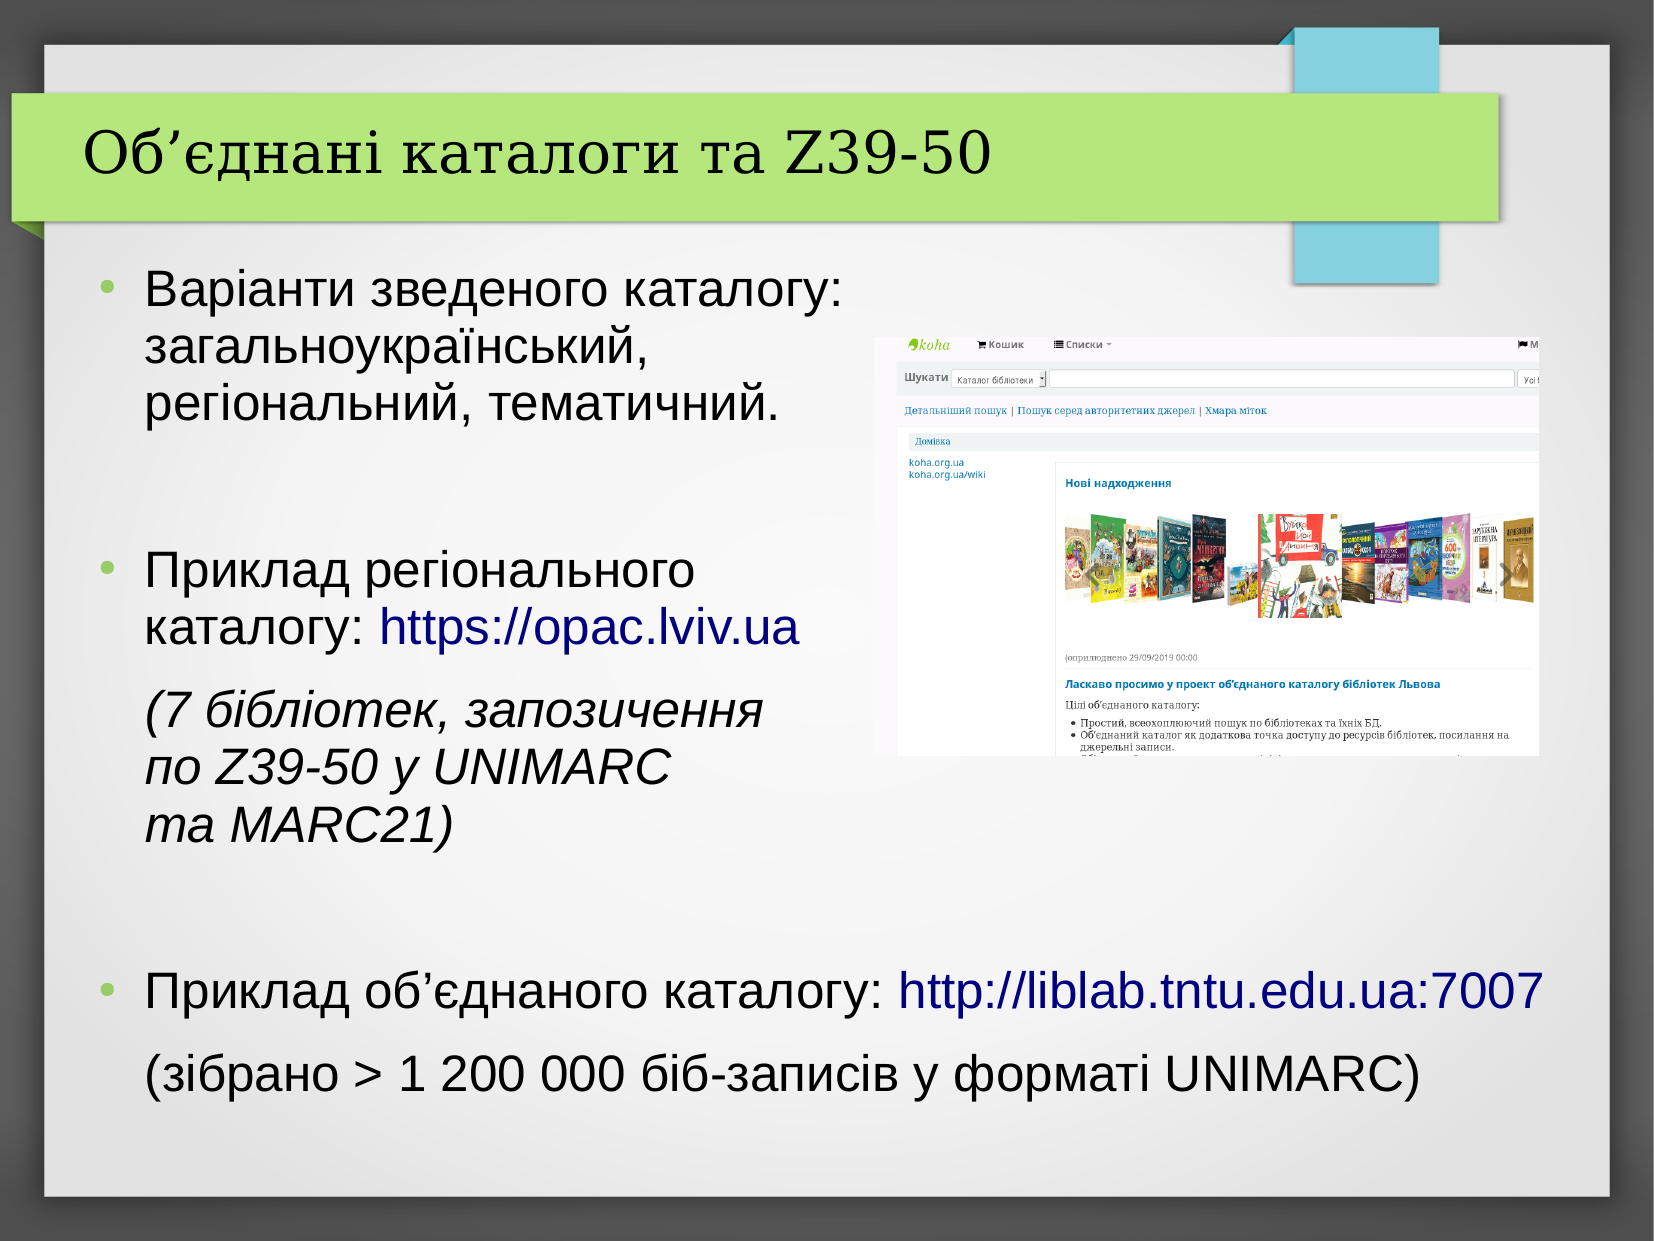

# Об’єднані каталоги та Z39-50
Варіанти зведеного каталогу:
загальноукраїнський,
регіональний, тематичний.
Приклад регіонального
каталогу: https://opac.lviv.ua
(7 бібліотек, запозичення
по Z39-50 у UNIMARC
та MARC21)
Приклад об’єднаного каталогу: http://liblab.tntu.edu.ua:7007
(зібрано > 1 200 000 біб-записів у форматі UNIMARC)